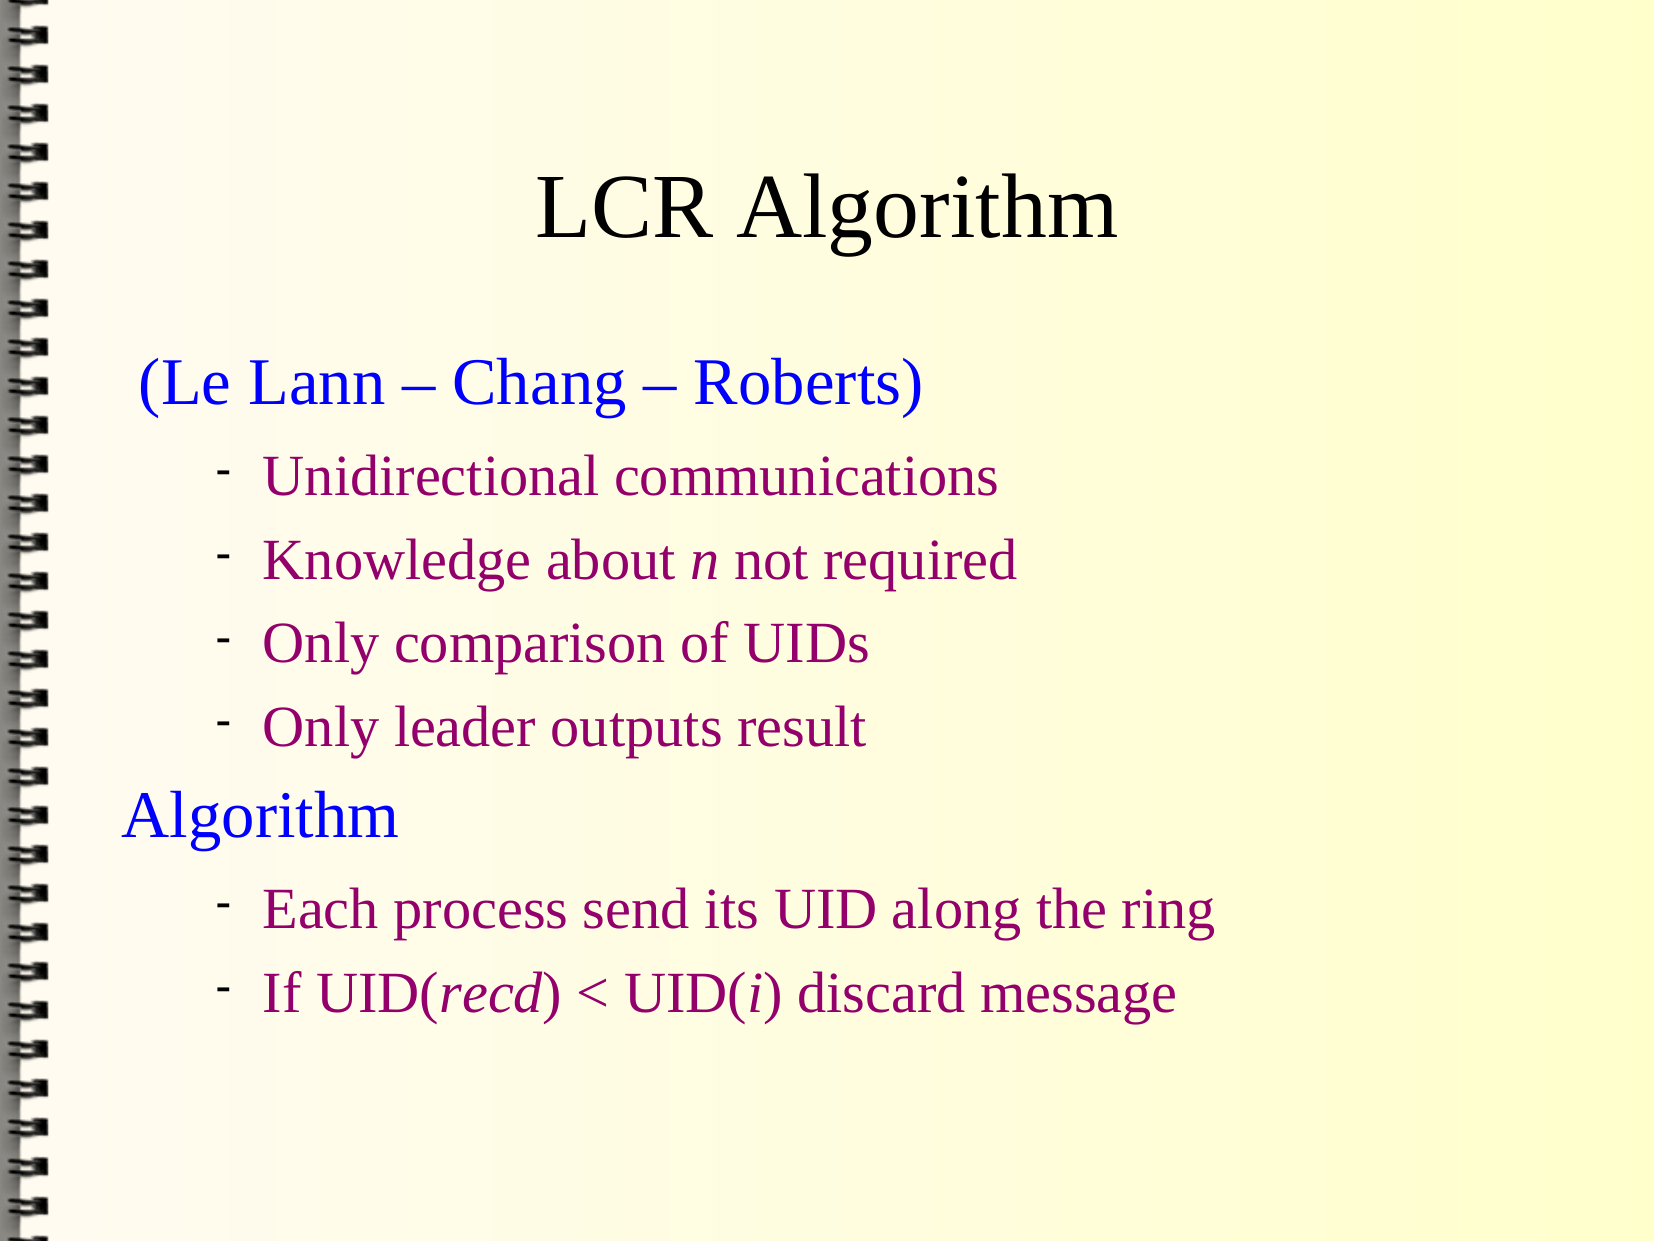

# LCR Algorithm
(Le Lann – Chang – Roberts)
Unidirectional communications
Knowledge about n not required
Only comparison of UIDs
Only leader outputs result
Algorithm
Each process send its UID along the ring
If UID(recd) < UID(i) discard message